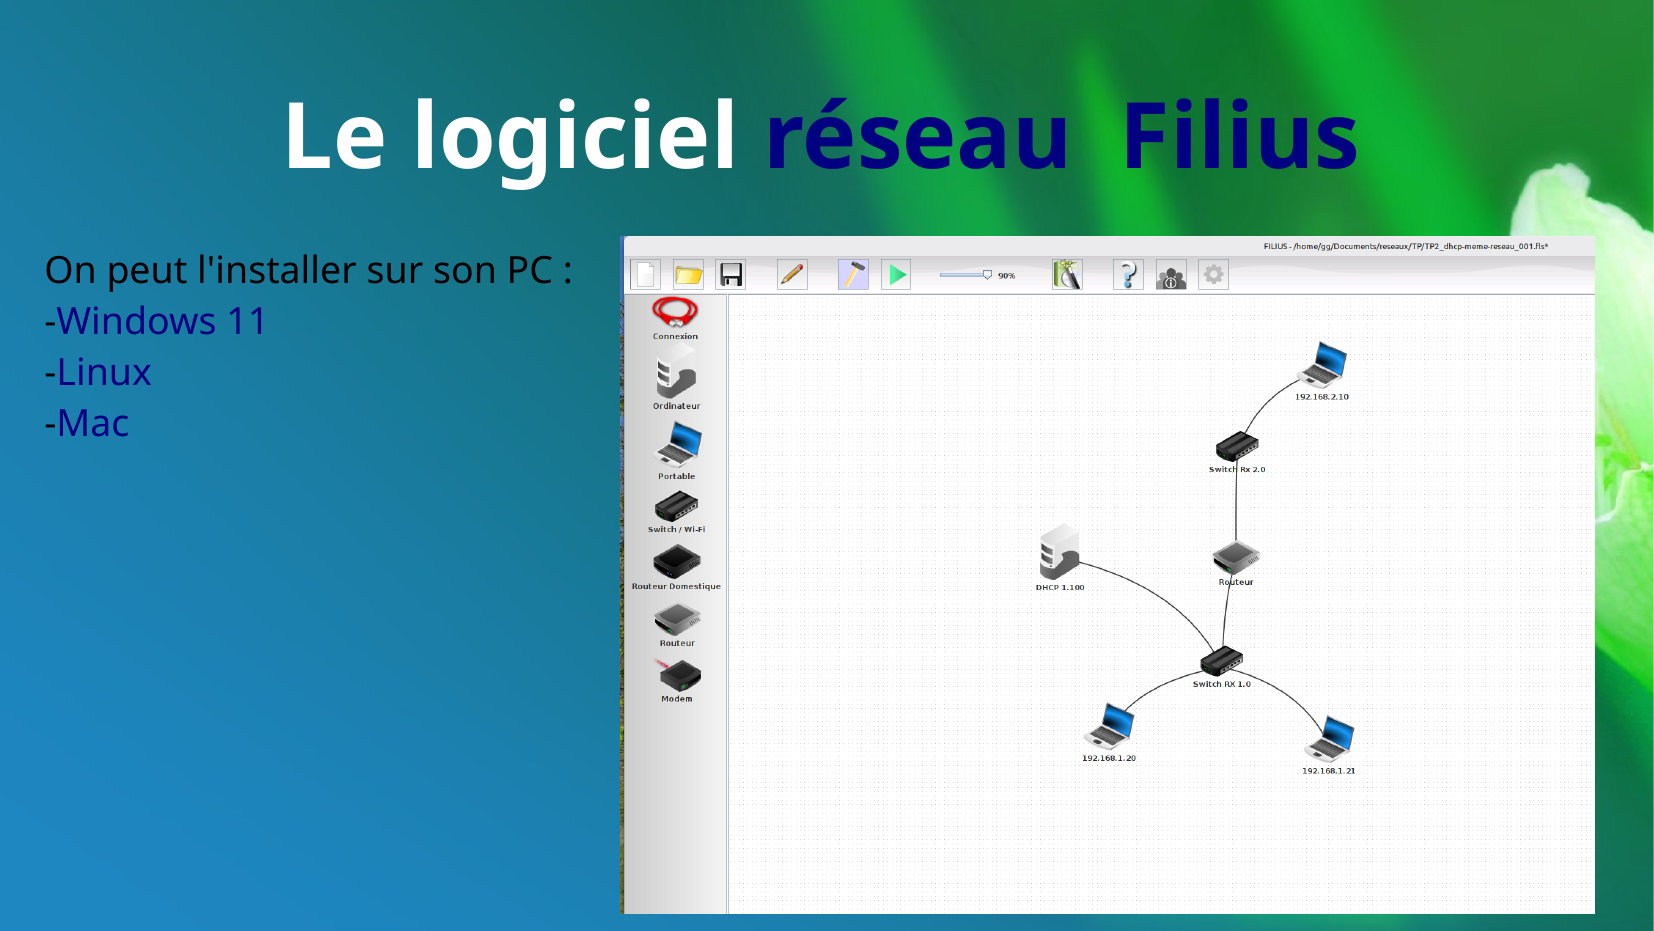

# Le logiciel réseau Filius
On peut l'installer sur son PC :
-Windows 11
-Linux
-Mac